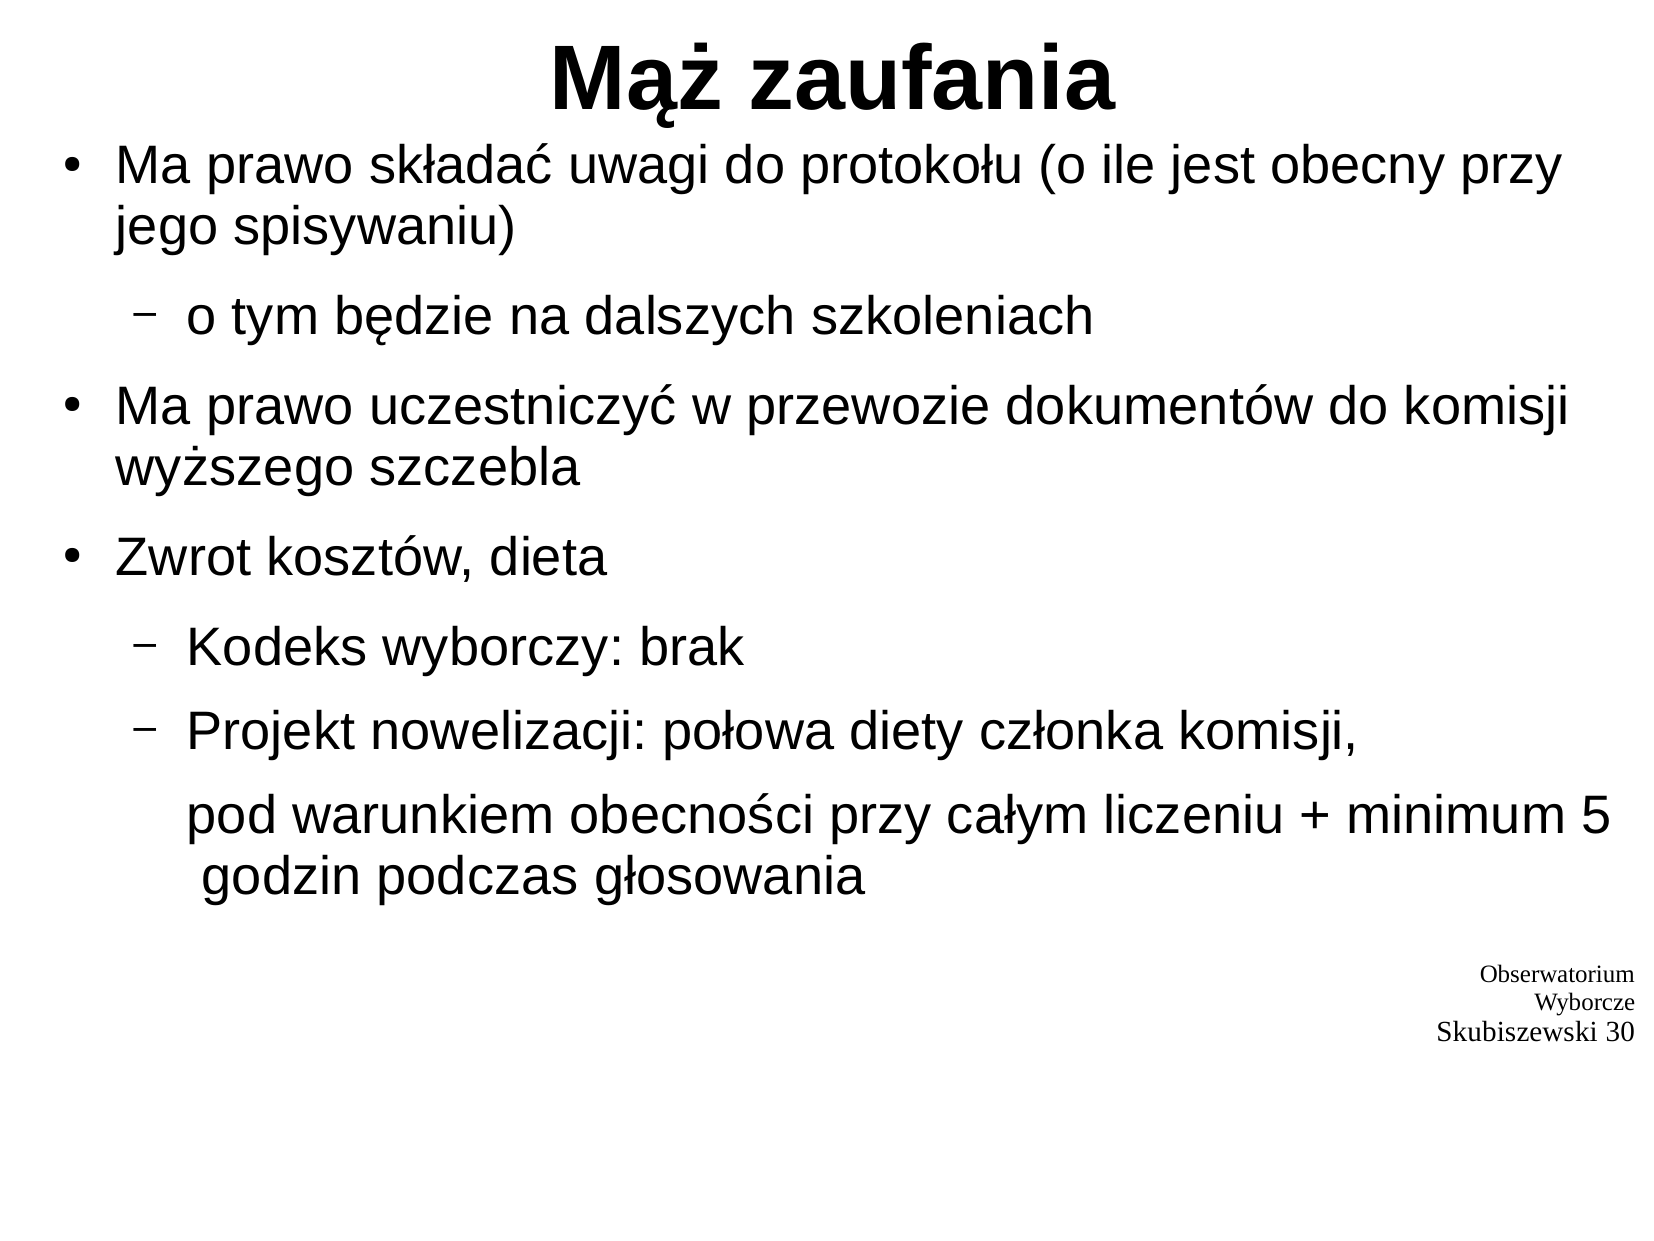

# Mąż zaufania
Ma prawo składać uwagi do protokołu (o ile jest obecny przy jego spisywaniu)
o tym będzie na dalszych szkoleniach
Ma prawo uczestniczyć w przewozie dokumentów do komisji wyższego szczebla
Zwrot kosztów, dieta
Kodeks wyborczy: brak
Projekt nowelizacji: połowa diety członka komisji,
pod warunkiem obecności przy całym liczeniu + minimum 5 godzin podczas głosowania
30